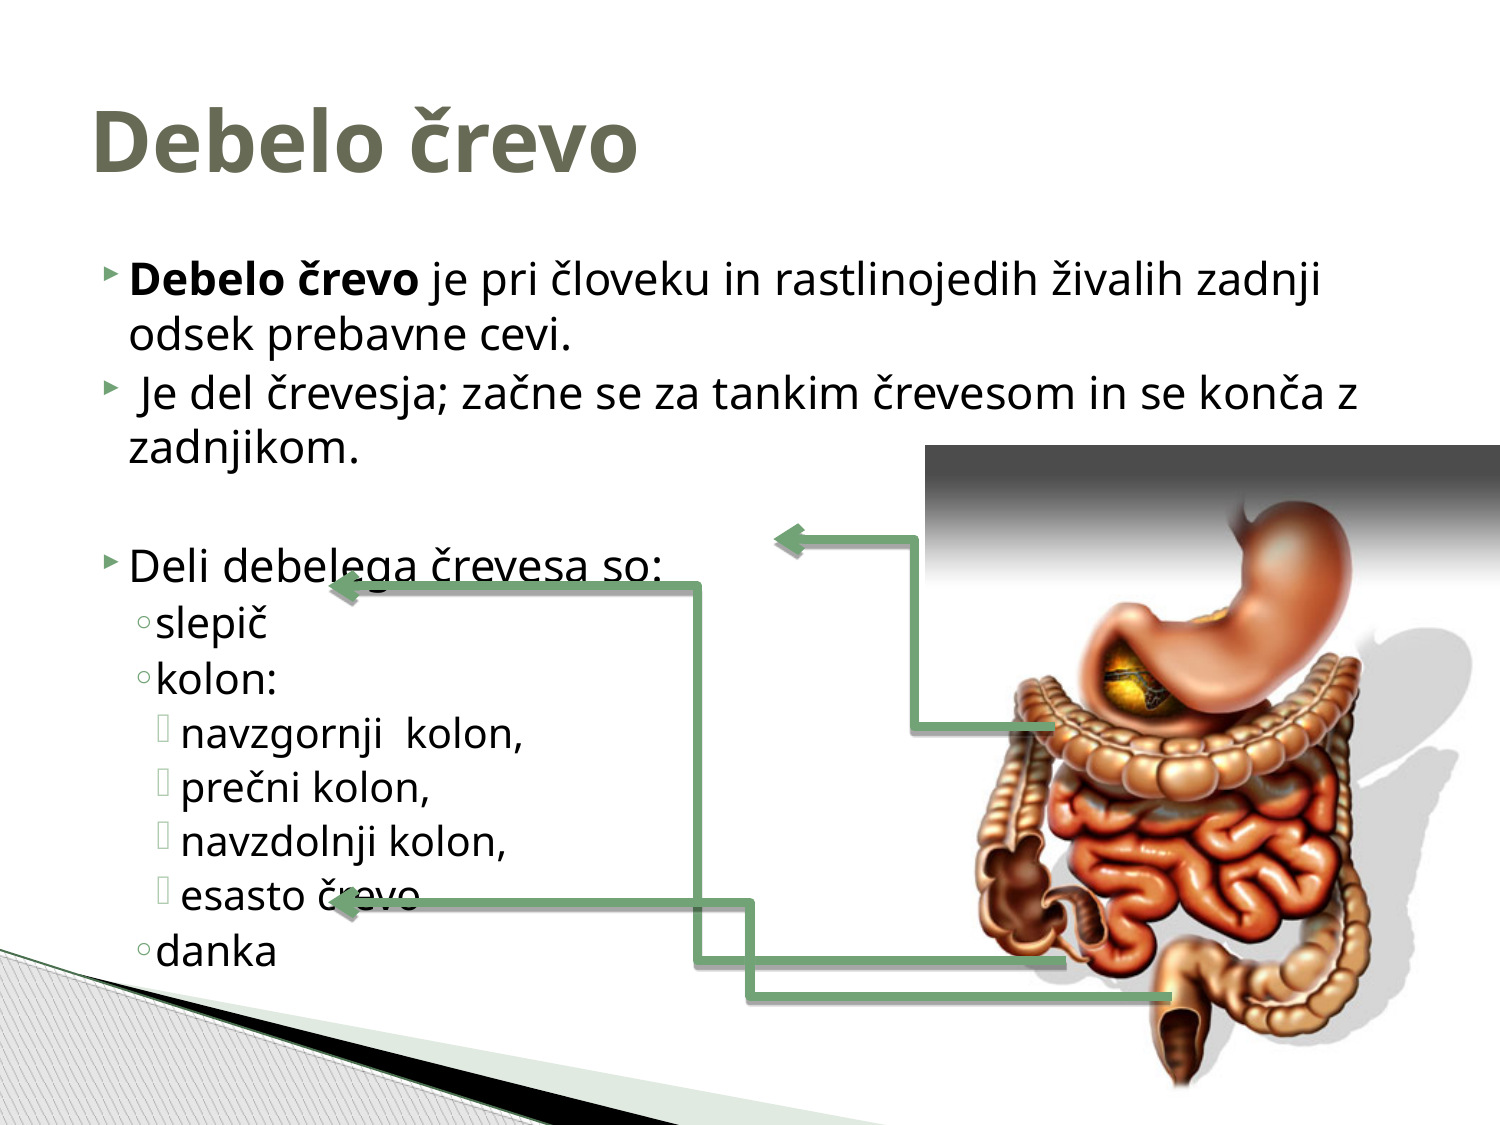

Debelo črevo
# Debelo črevo je pri človeku in rastlinojedih živalih zadnji odsek prebavne cevi.
 Je del črevesja; začne se za tankim črevesom in se konča z zadnjikom.
Deli debelega črevesa so:
slepič
kolon:
navzgornji kolon,
prečni kolon,
navzdolnji kolon,
esasto črevo
danka